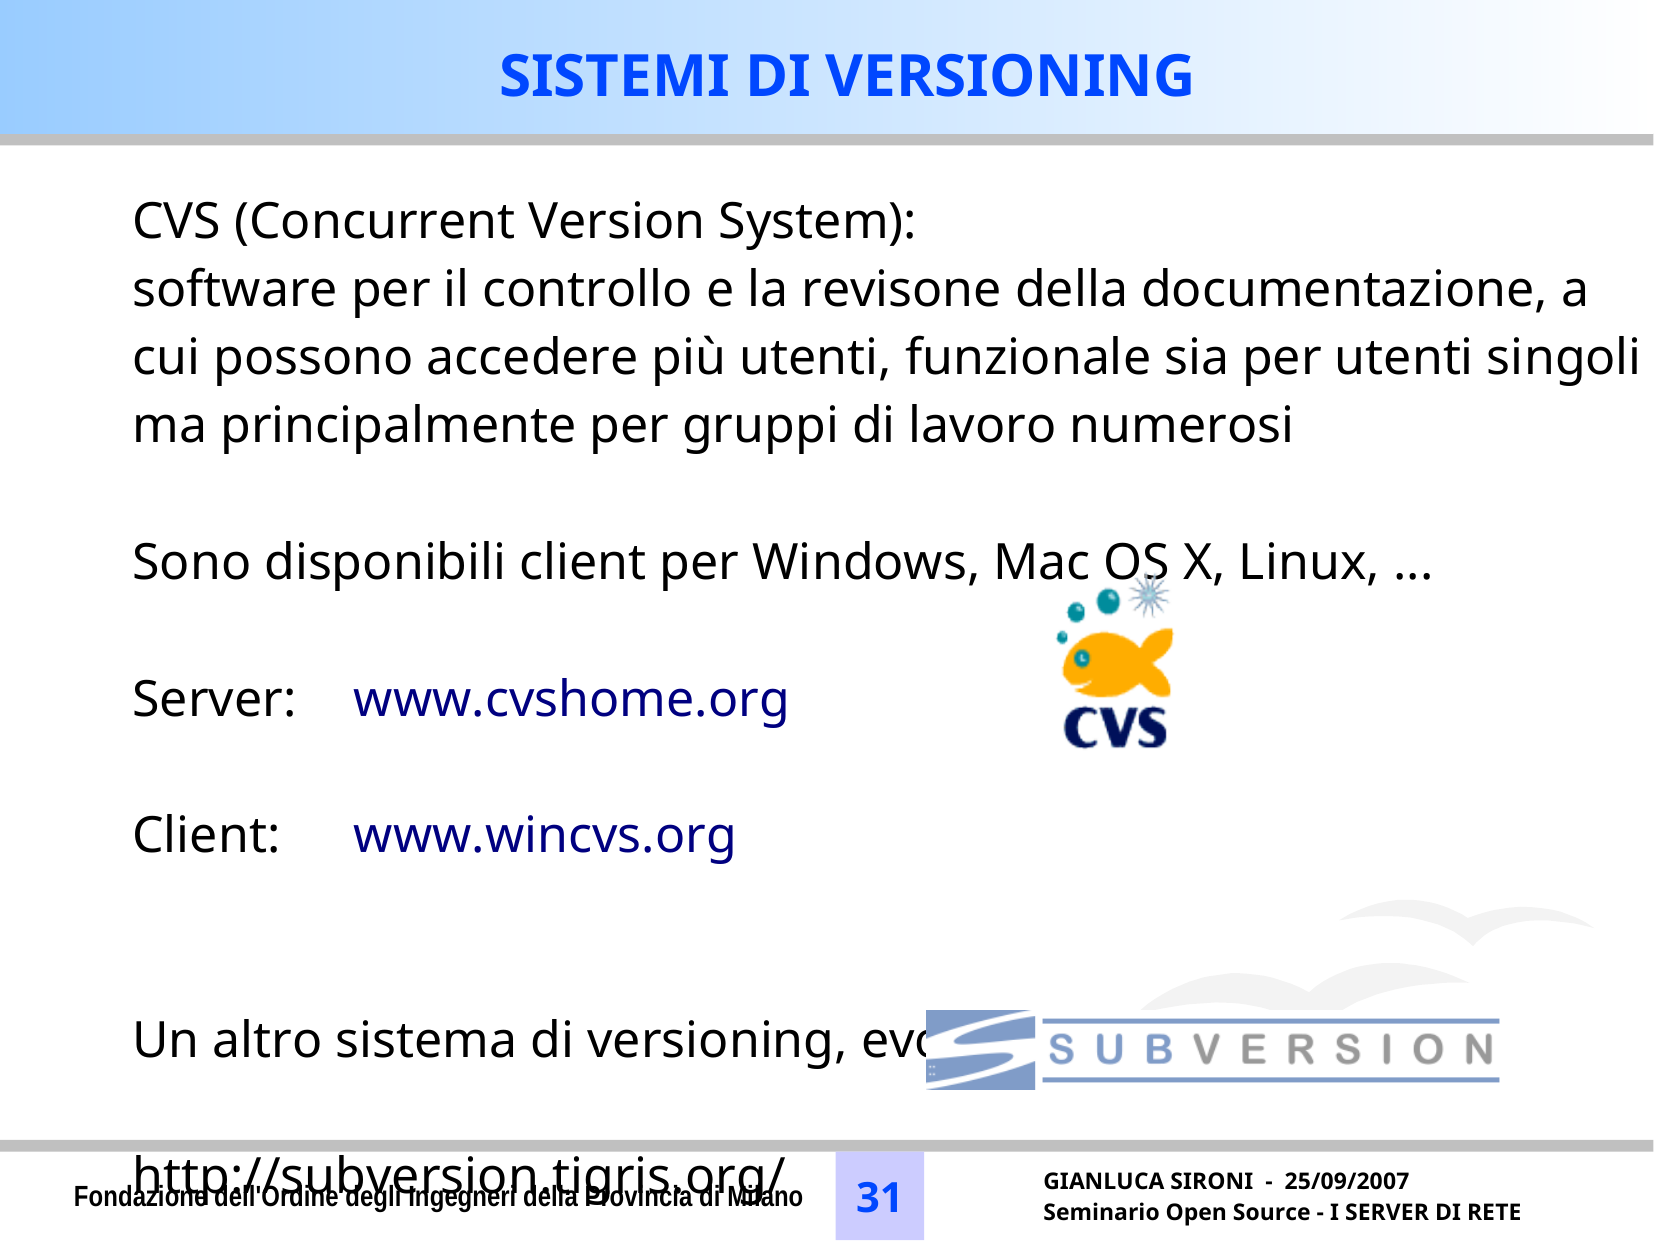

# SISTEMI DI VERSIONING
CVS (Concurrent Version System):
software per il controllo e la revisone della documentazione, a cui possono accedere più utenti, funzionale sia per utenti singoli ma principalmente per gruppi di lavoro numerosi
Sono disponibili client per Windows, Mac OS X, Linux, ...
Server: 	www.cvshome.org
Client:	www.wincvs.org
Un altro sistema di versioning, evoluzione di CVS è SVN
http://subversion.tigris.org/